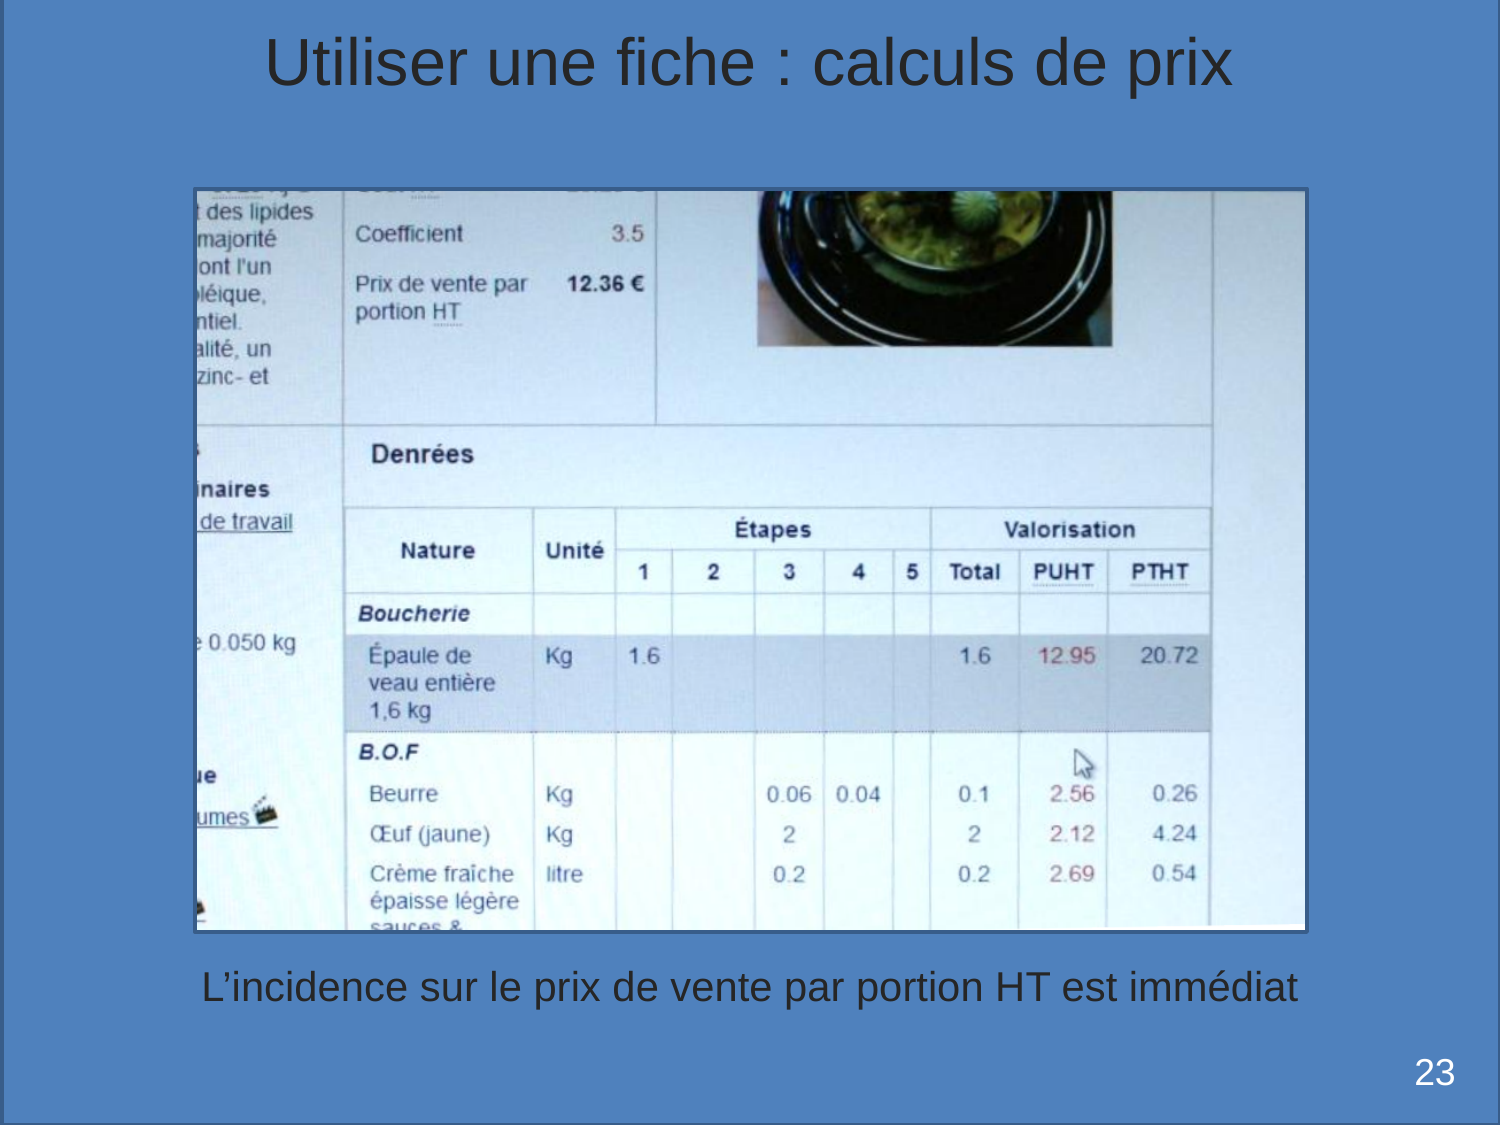

Utiliser une fiche : calculs de prix
# L’incidence sur le prix de vente par portion HT est immédiat